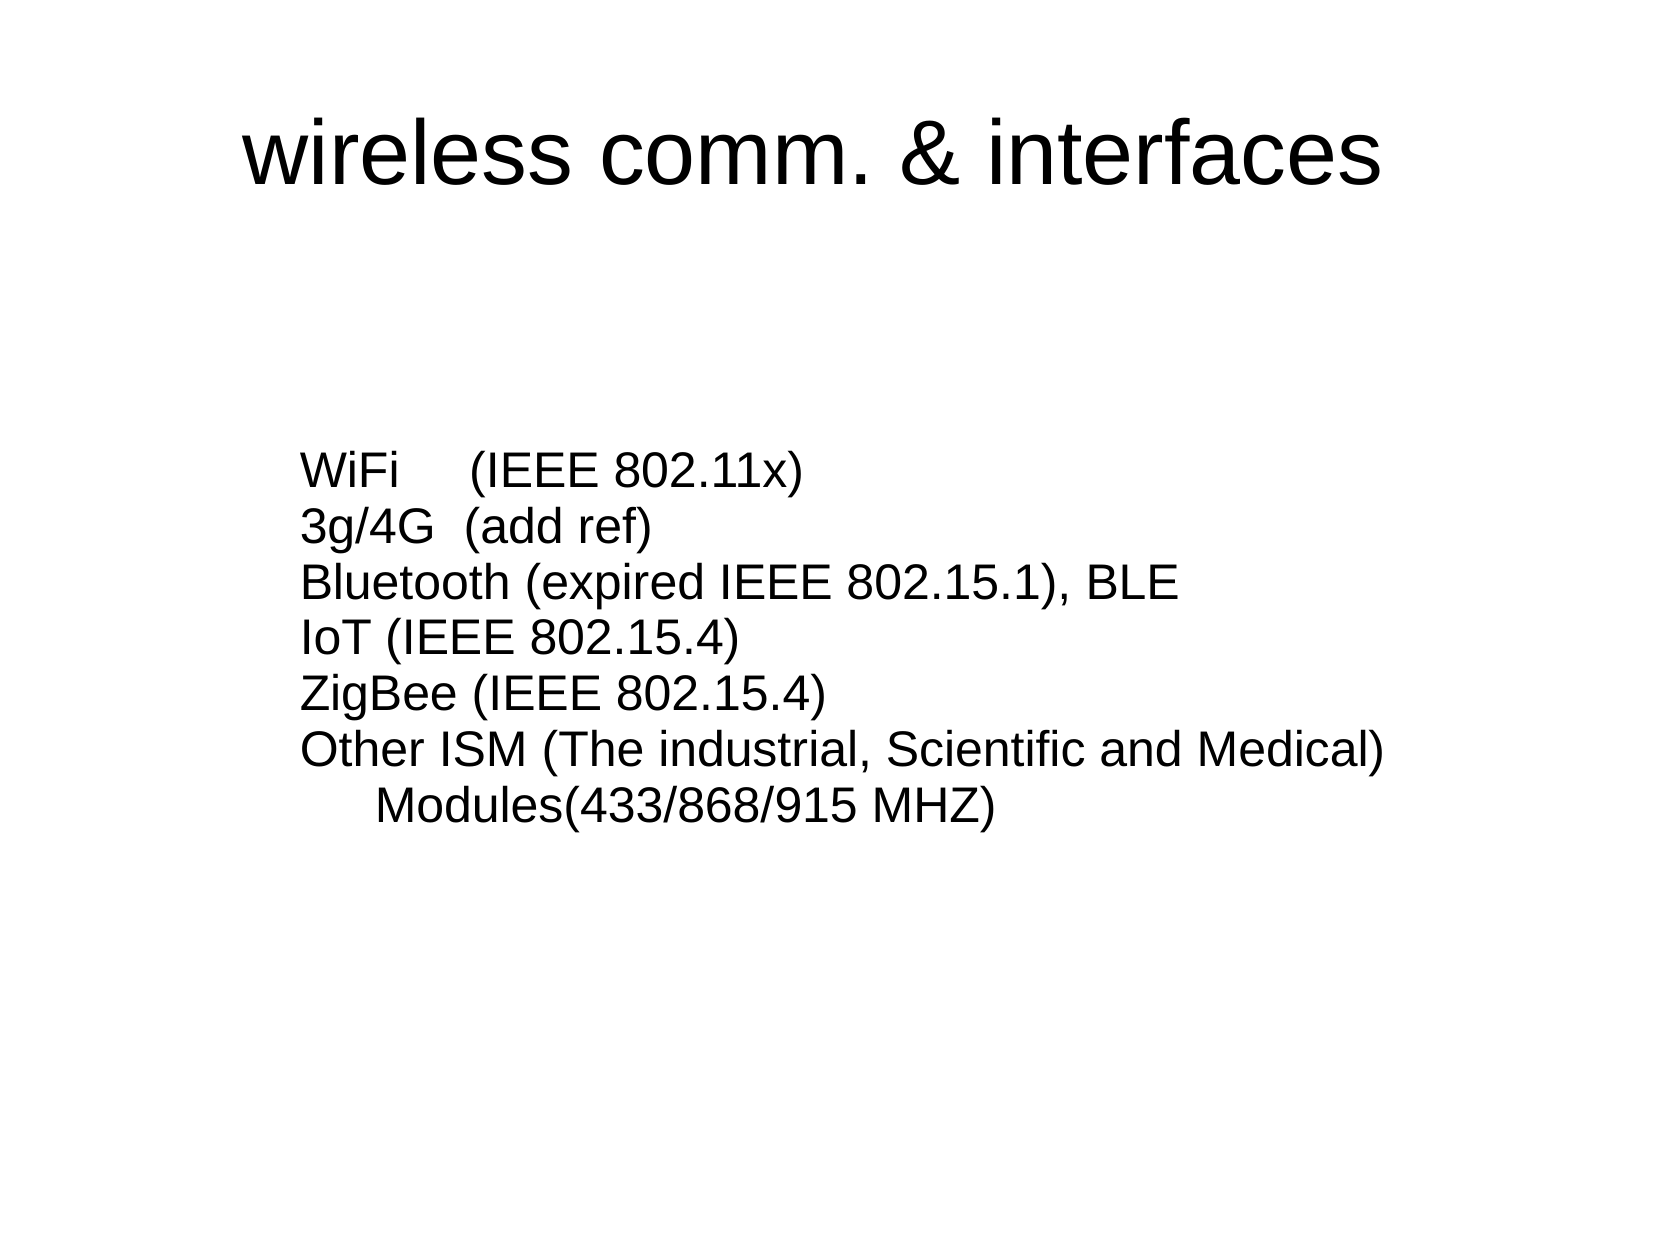

# wireless comm. & interfaces
WiFi (IEEE 802.11x)
3g/4G (add ref)
Bluetooth (expired IEEE 802.15.1), BLE
IoT (IEEE 802.15.4)
ZigBee (IEEE 802.15.4)
Other ISM (The industrial, Scientific and Medical)
	Modules(433/868/915 MHZ)